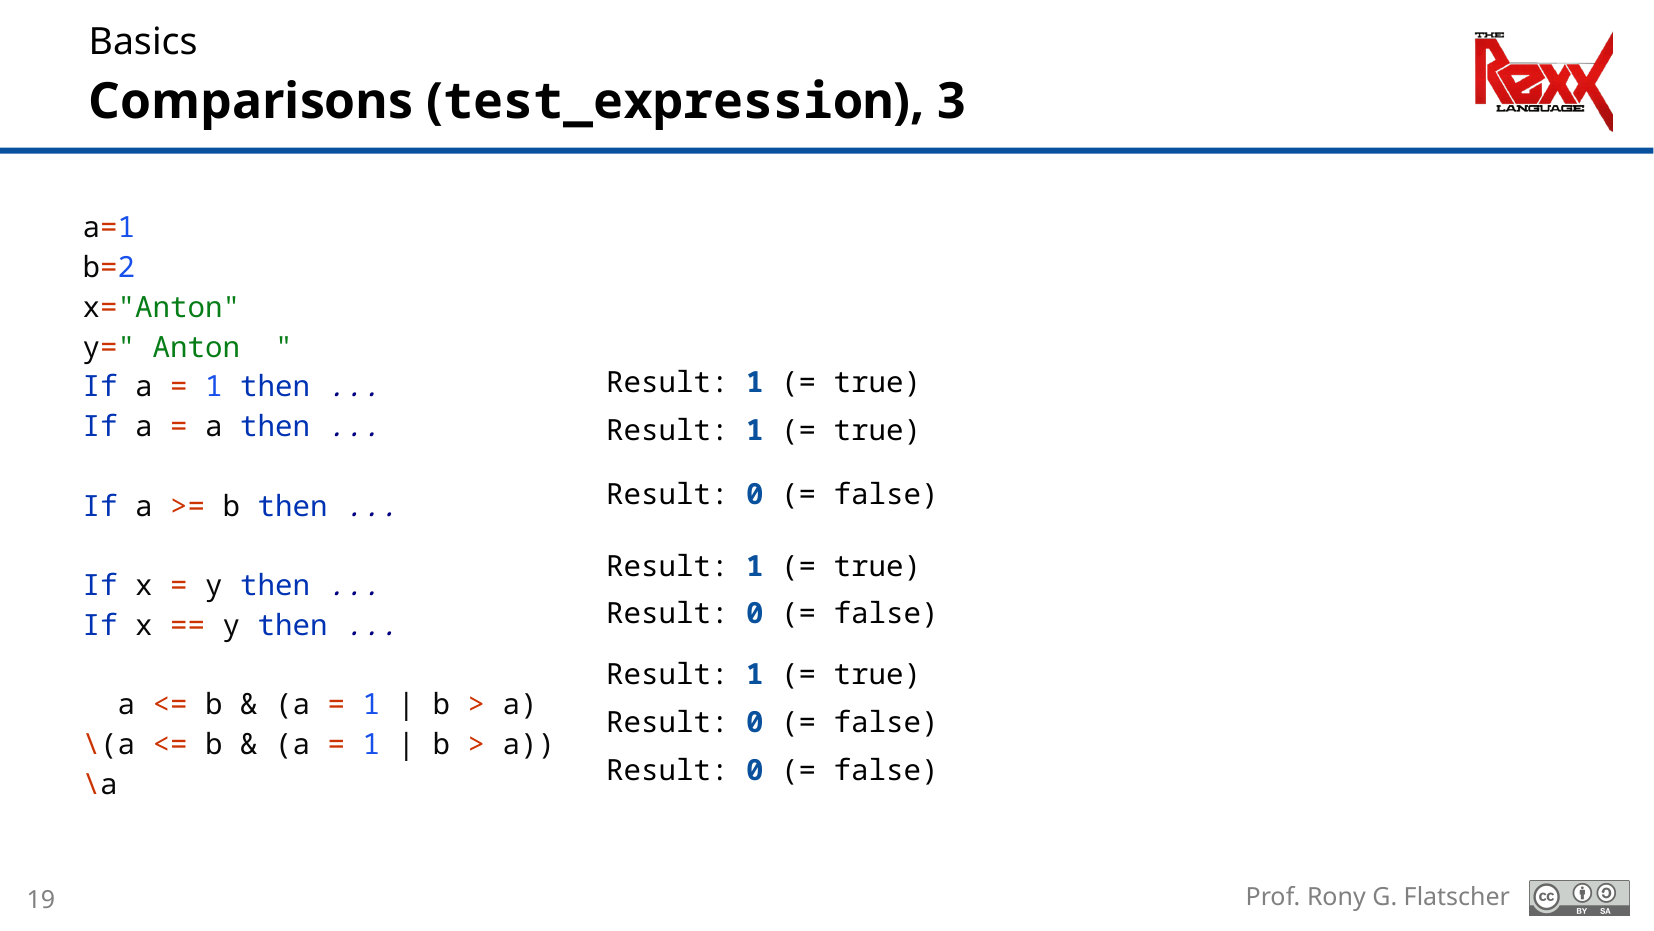

# Basics Comparisons (test_expression), 3
a=1
b=2
x="Anton"
y=" Anton "
If a = 1 then ...
If a = a then ...
If a >= b then ...
If x = y then ...
If x == y then ...
 a <= b & (a = 1 | b > a)
\(a <= b & (a = 1 | b > a))
\a
Result: 1 (= true)
Result: 1 (= true)
Result: 0 (= false)
Result: 1 (= true)
Result: 0 (= false)
Result: 1 (= true)
Result: 0 (= false)
Result: 0 (= false)